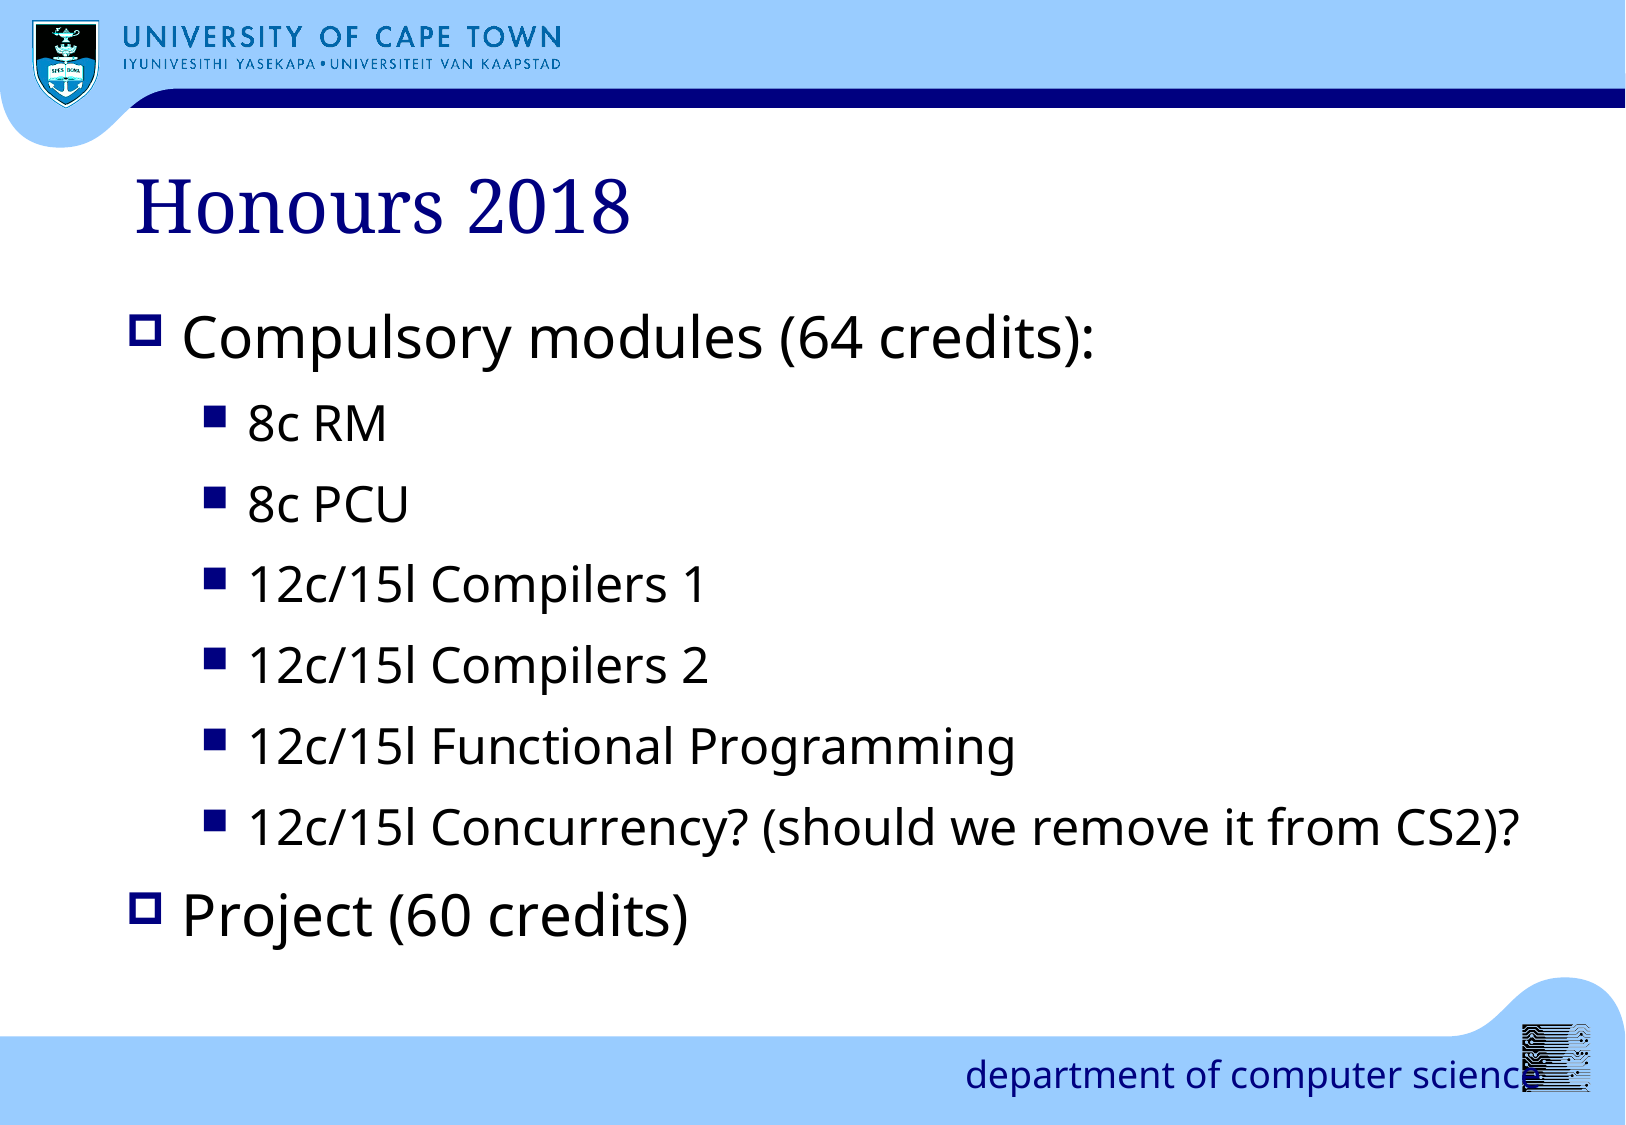

# Honours 2018
Compulsory modules (64 credits):
8c RM
8c PCU
12c/15l Compilers 1
12c/15l Compilers 2
12c/15l Functional Programming
12c/15l Concurrency? (should we remove it from CS2)?
Project (60 credits)